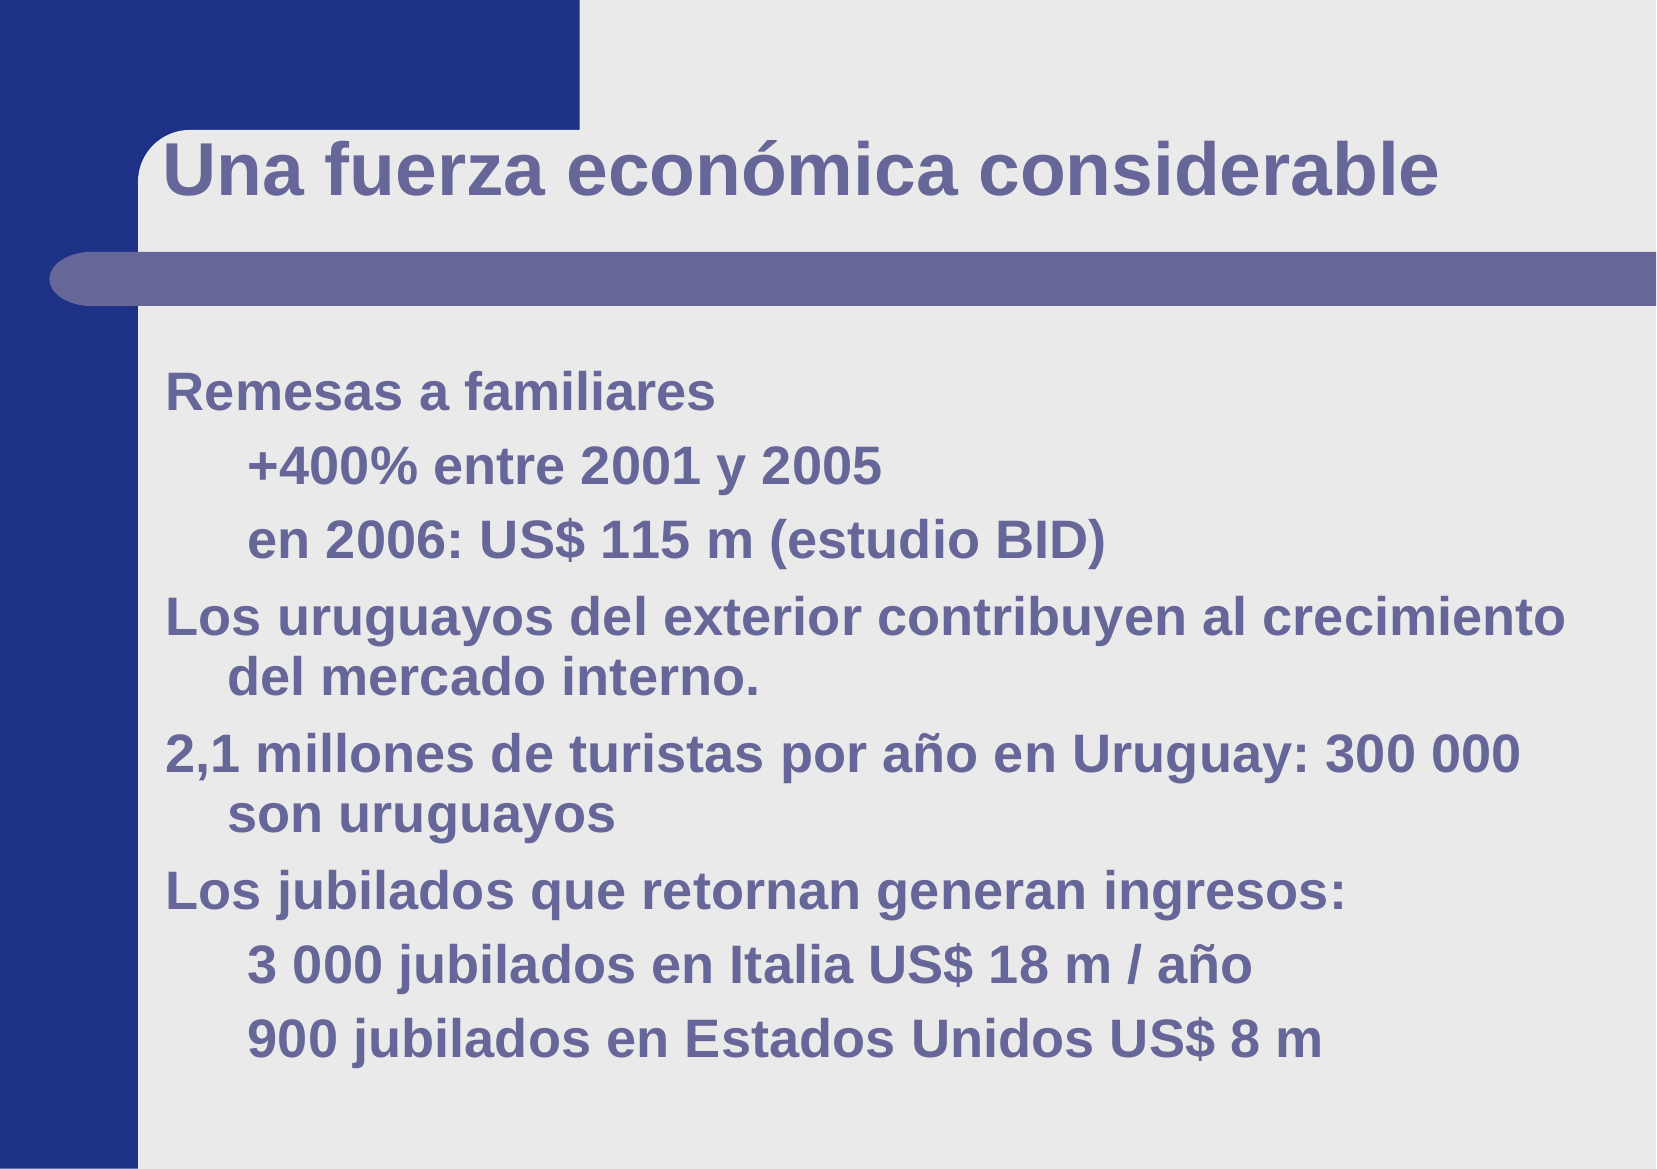

# Una fuerza económica considerable
Remesas a familiares
+400% entre 2001 y 2005
en 2006: US$ 115 m (estudio BID)
Los uruguayos del exterior contribuyen al crecimiento del mercado interno.
2,1 millones de turistas por año en Uruguay: 300 000 son uruguayos
Los jubilados que retornan generan ingresos:
3 000 jubilados en Italia US$ 18 m / año
900 jubilados en Estados Unidos US$ 8 m